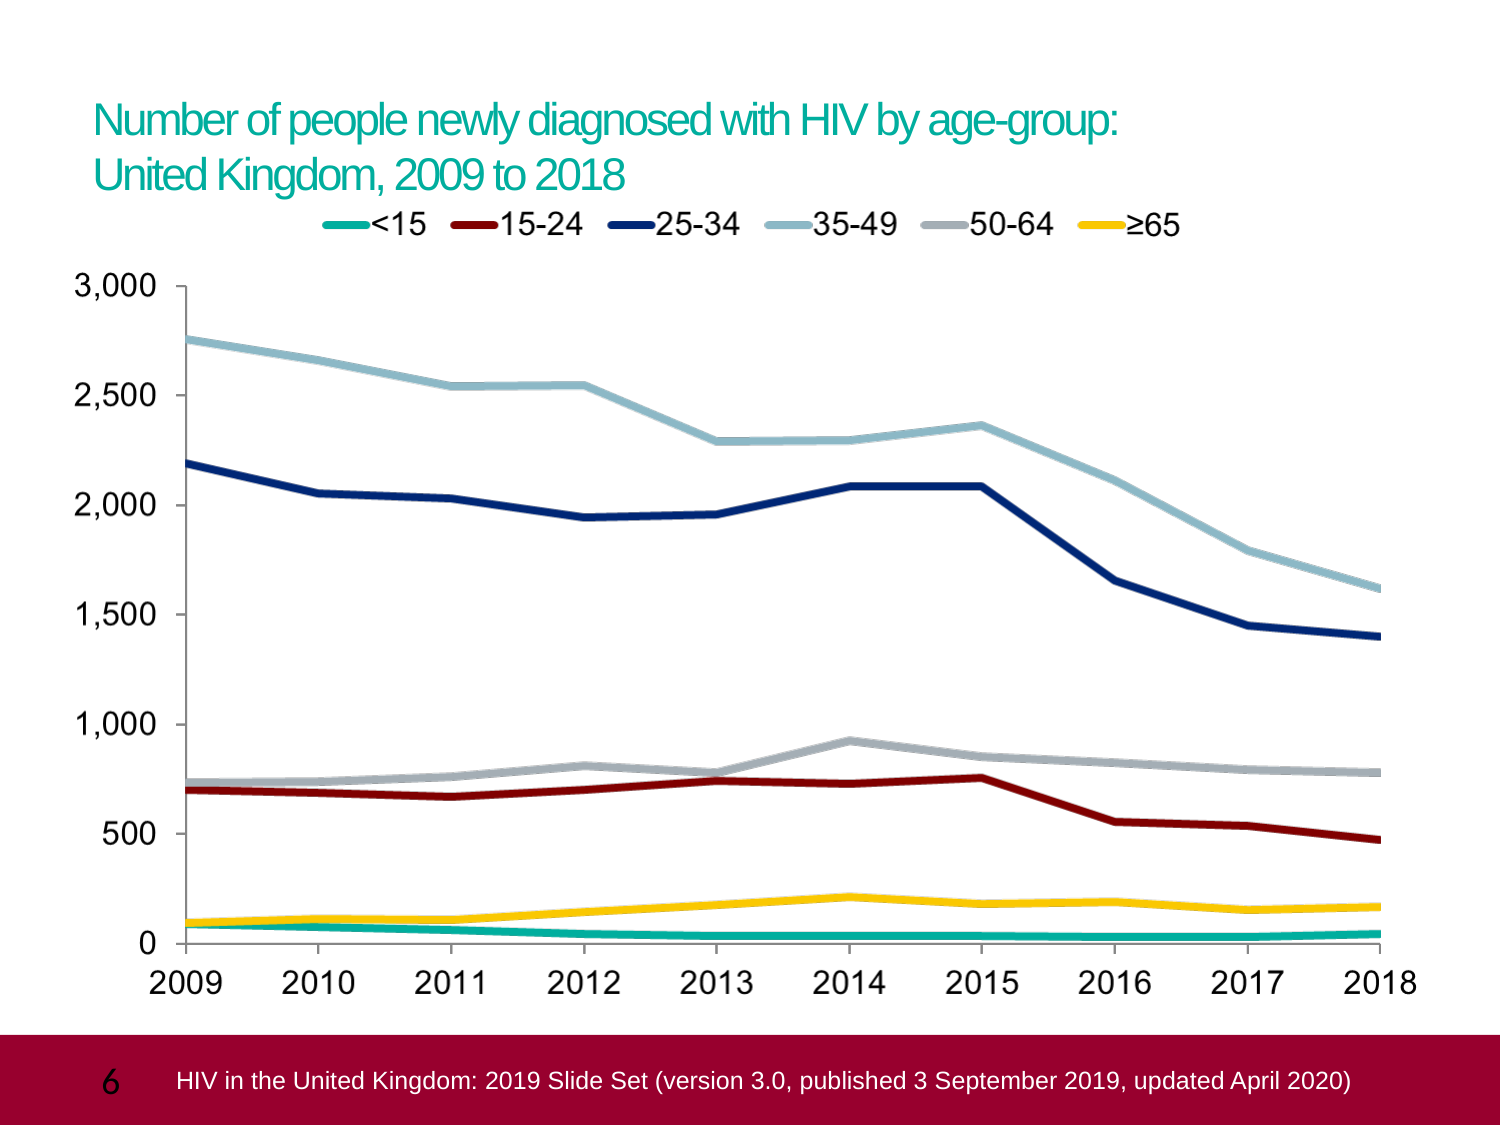

# Number of people newly diagnosed with HIV by age-group: United Kingdom, 2009 to 2018
 1
HIV in the United Kingdom: 2019 Slide Set (version 3.0, published 3 September 2019, updated April 2020)